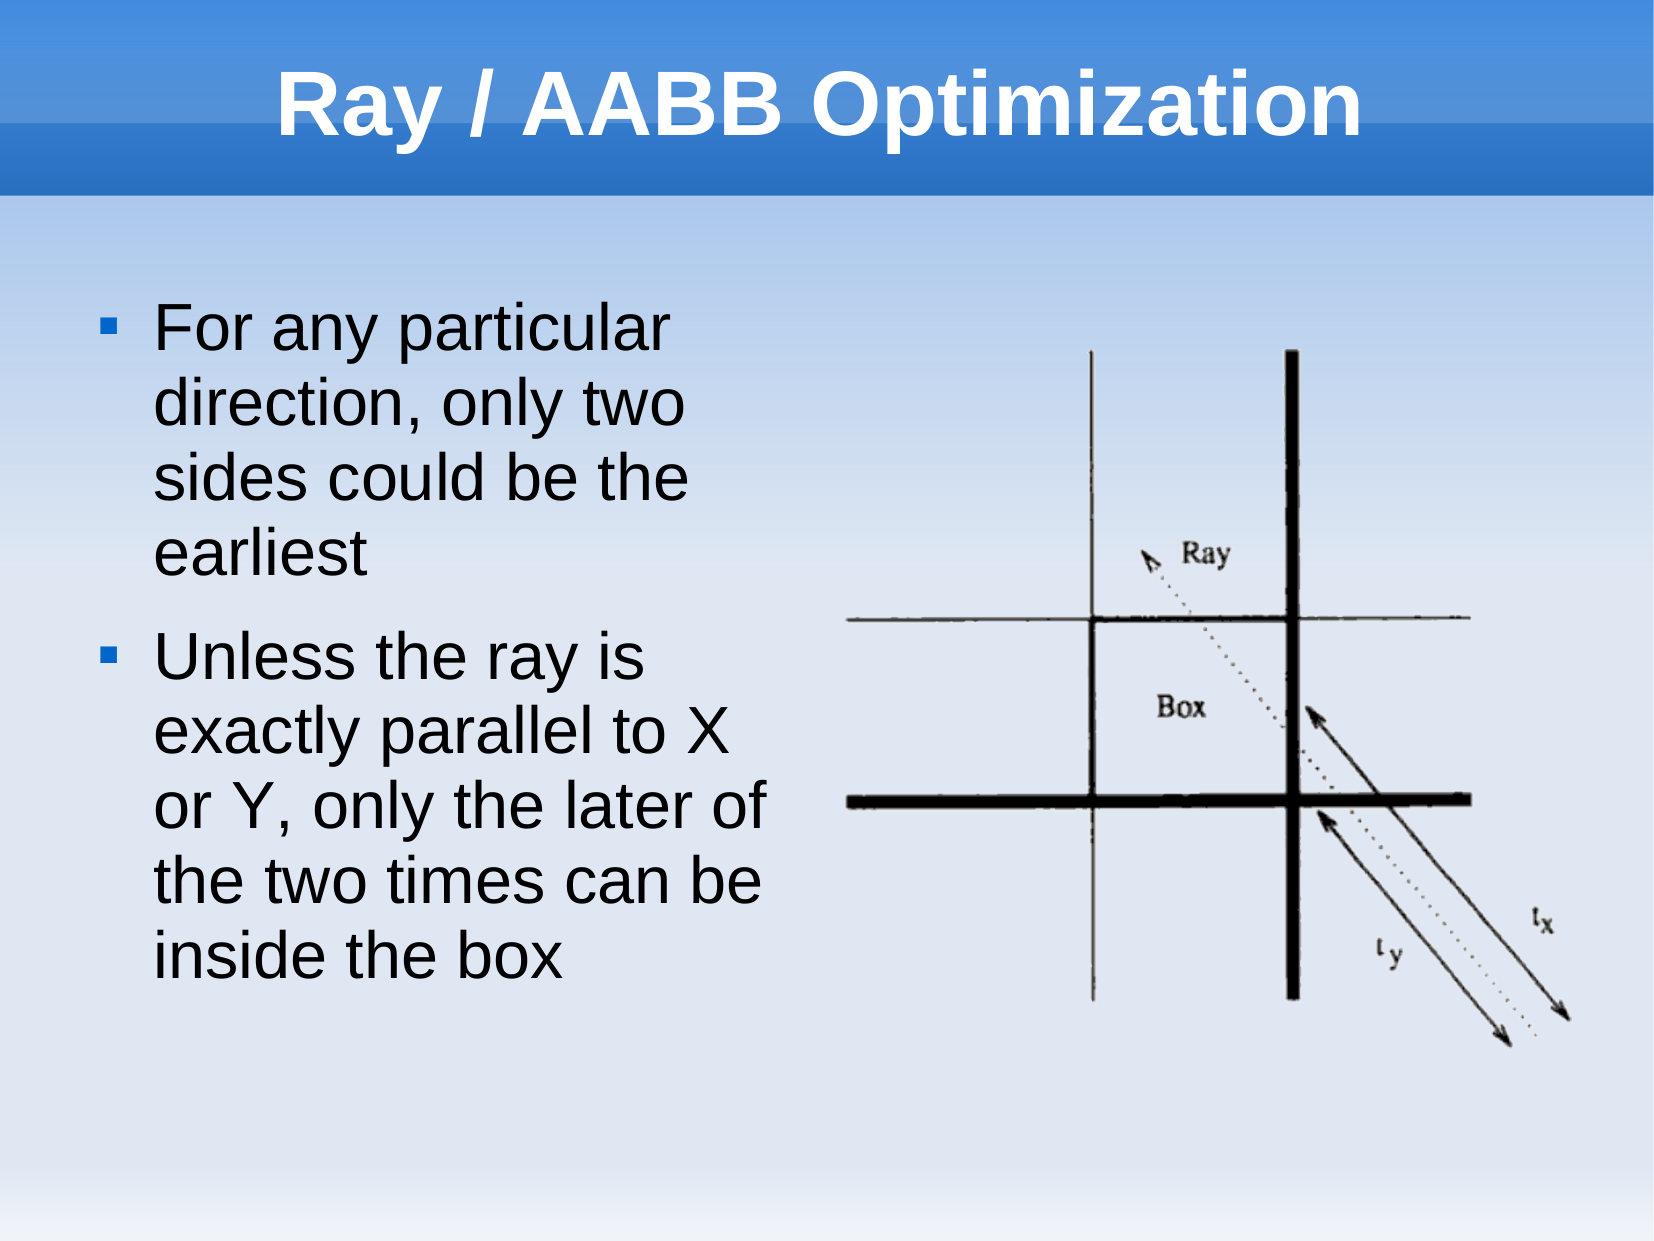

# Ray / AABB Optimization
For any particular direction, only two sides could be the earliest
Unless the ray is exactly parallel to X or Y, only the later of the two times can be inside the box